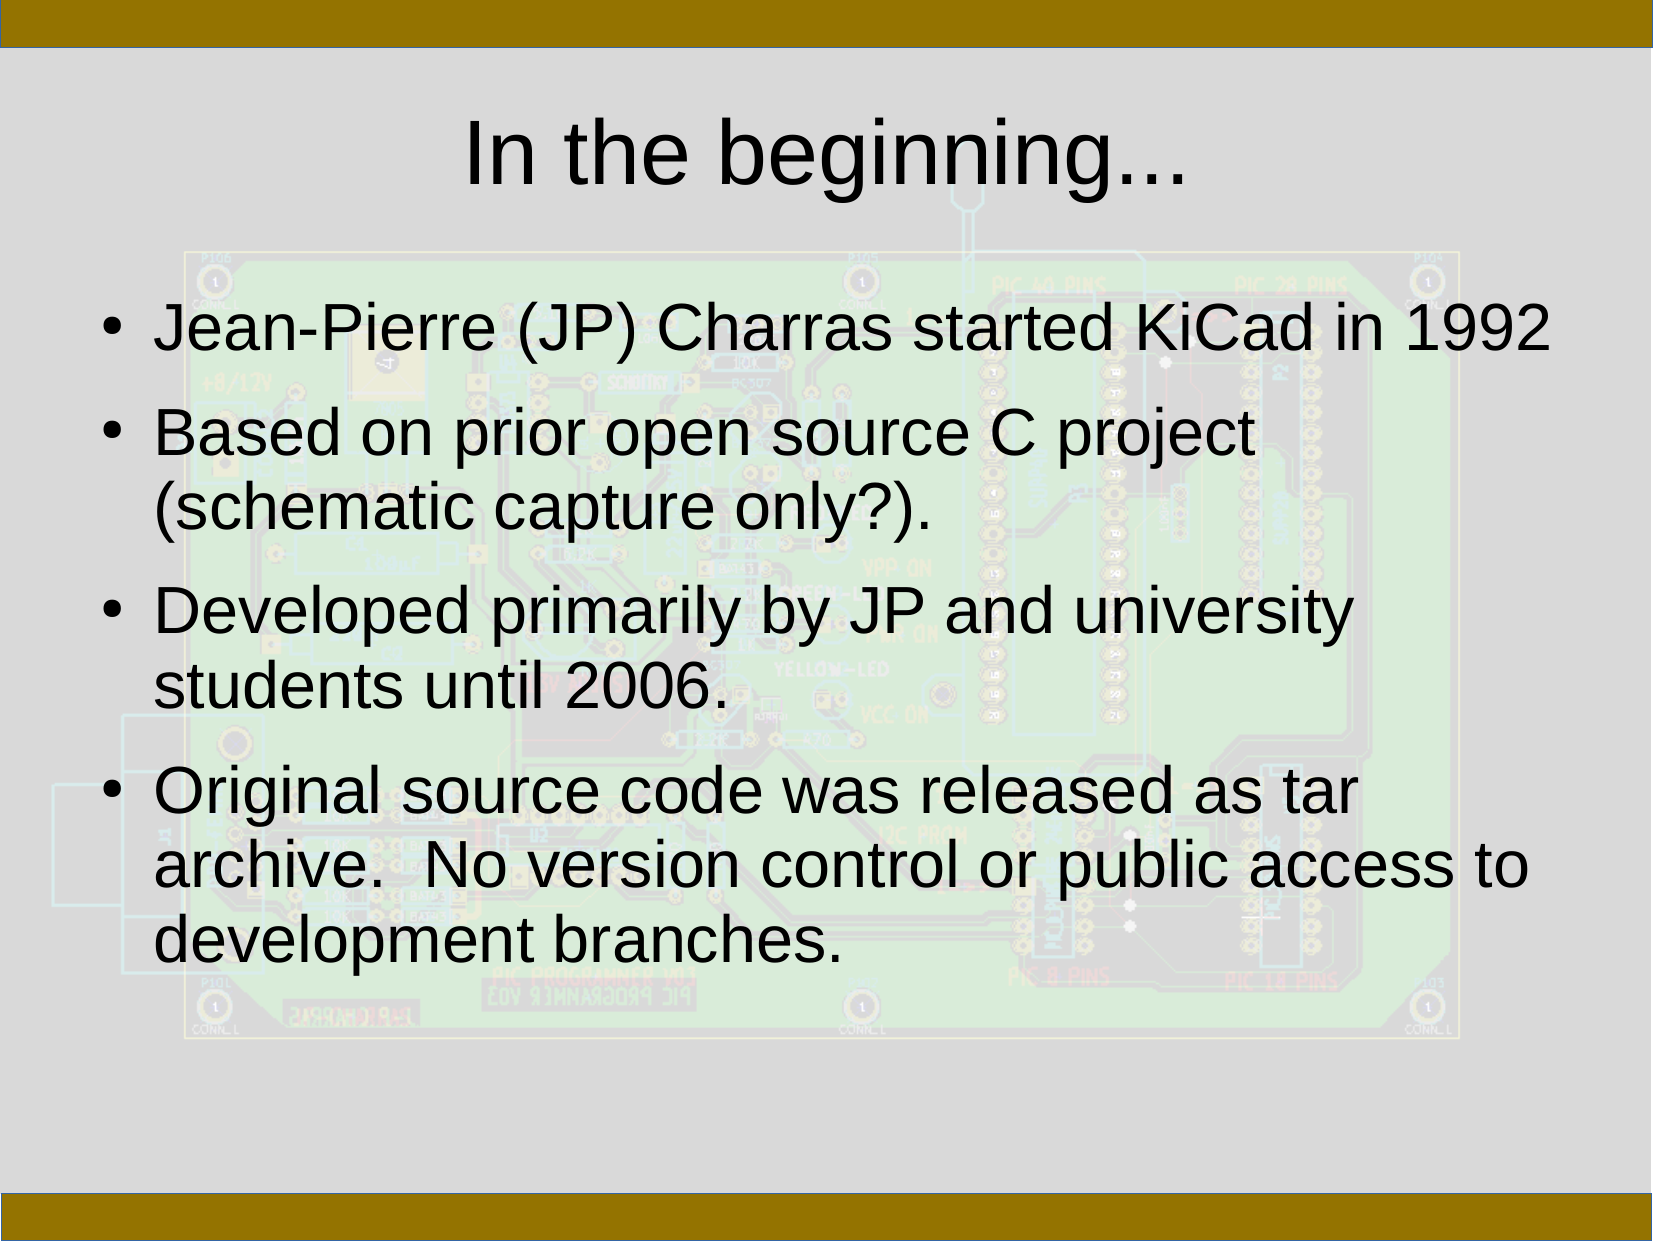

# In the beginning...
Jean-Pierre (JP) Charras started KiCad in 1992
Based on prior open source C project (schematic capture only?).
Developed primarily by JP and university students until 2006.
Original source code was released as tar archive. No version control or public access to development branches.